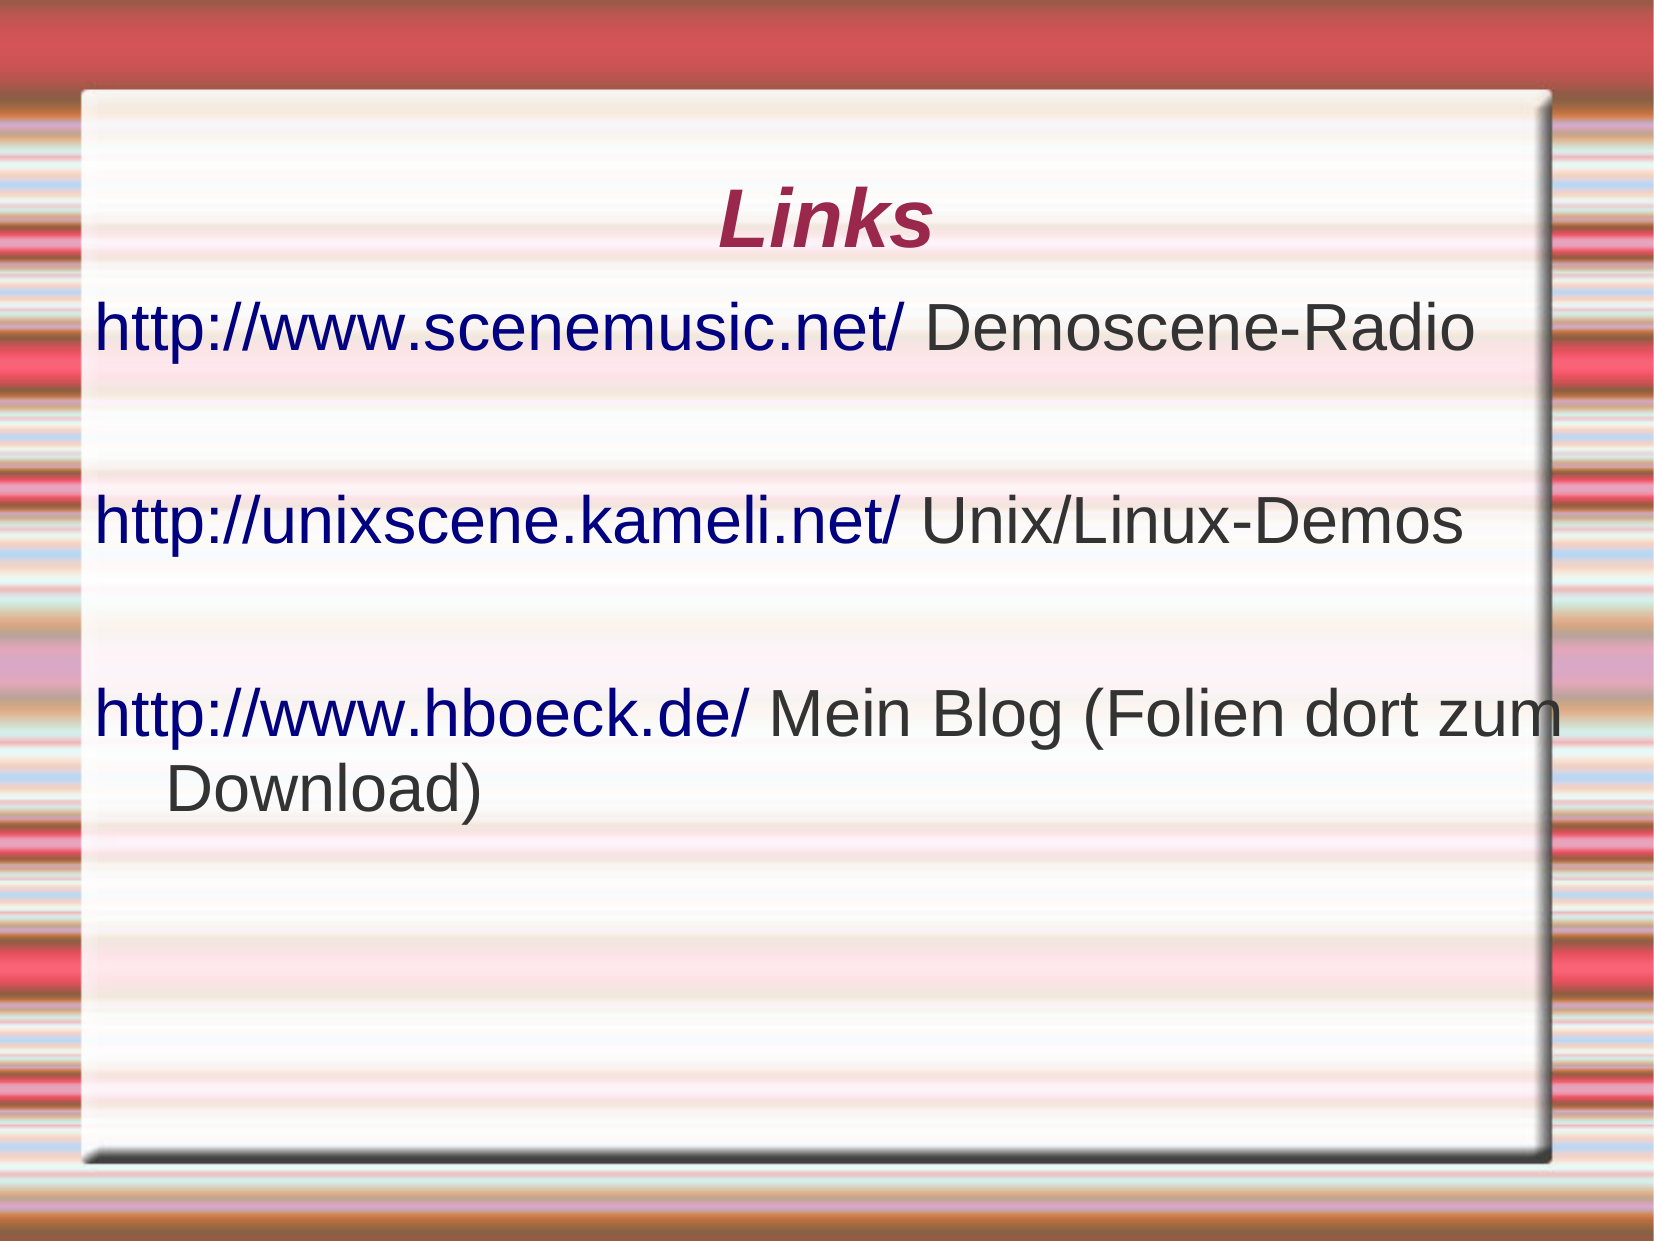

# Links
http://www.scenemusic.net/ Demoscene-Radio
http://unixscene.kameli.net/ Unix/Linux-Demos
http://www.hboeck.de/ Mein Blog (Folien dort zum Download)